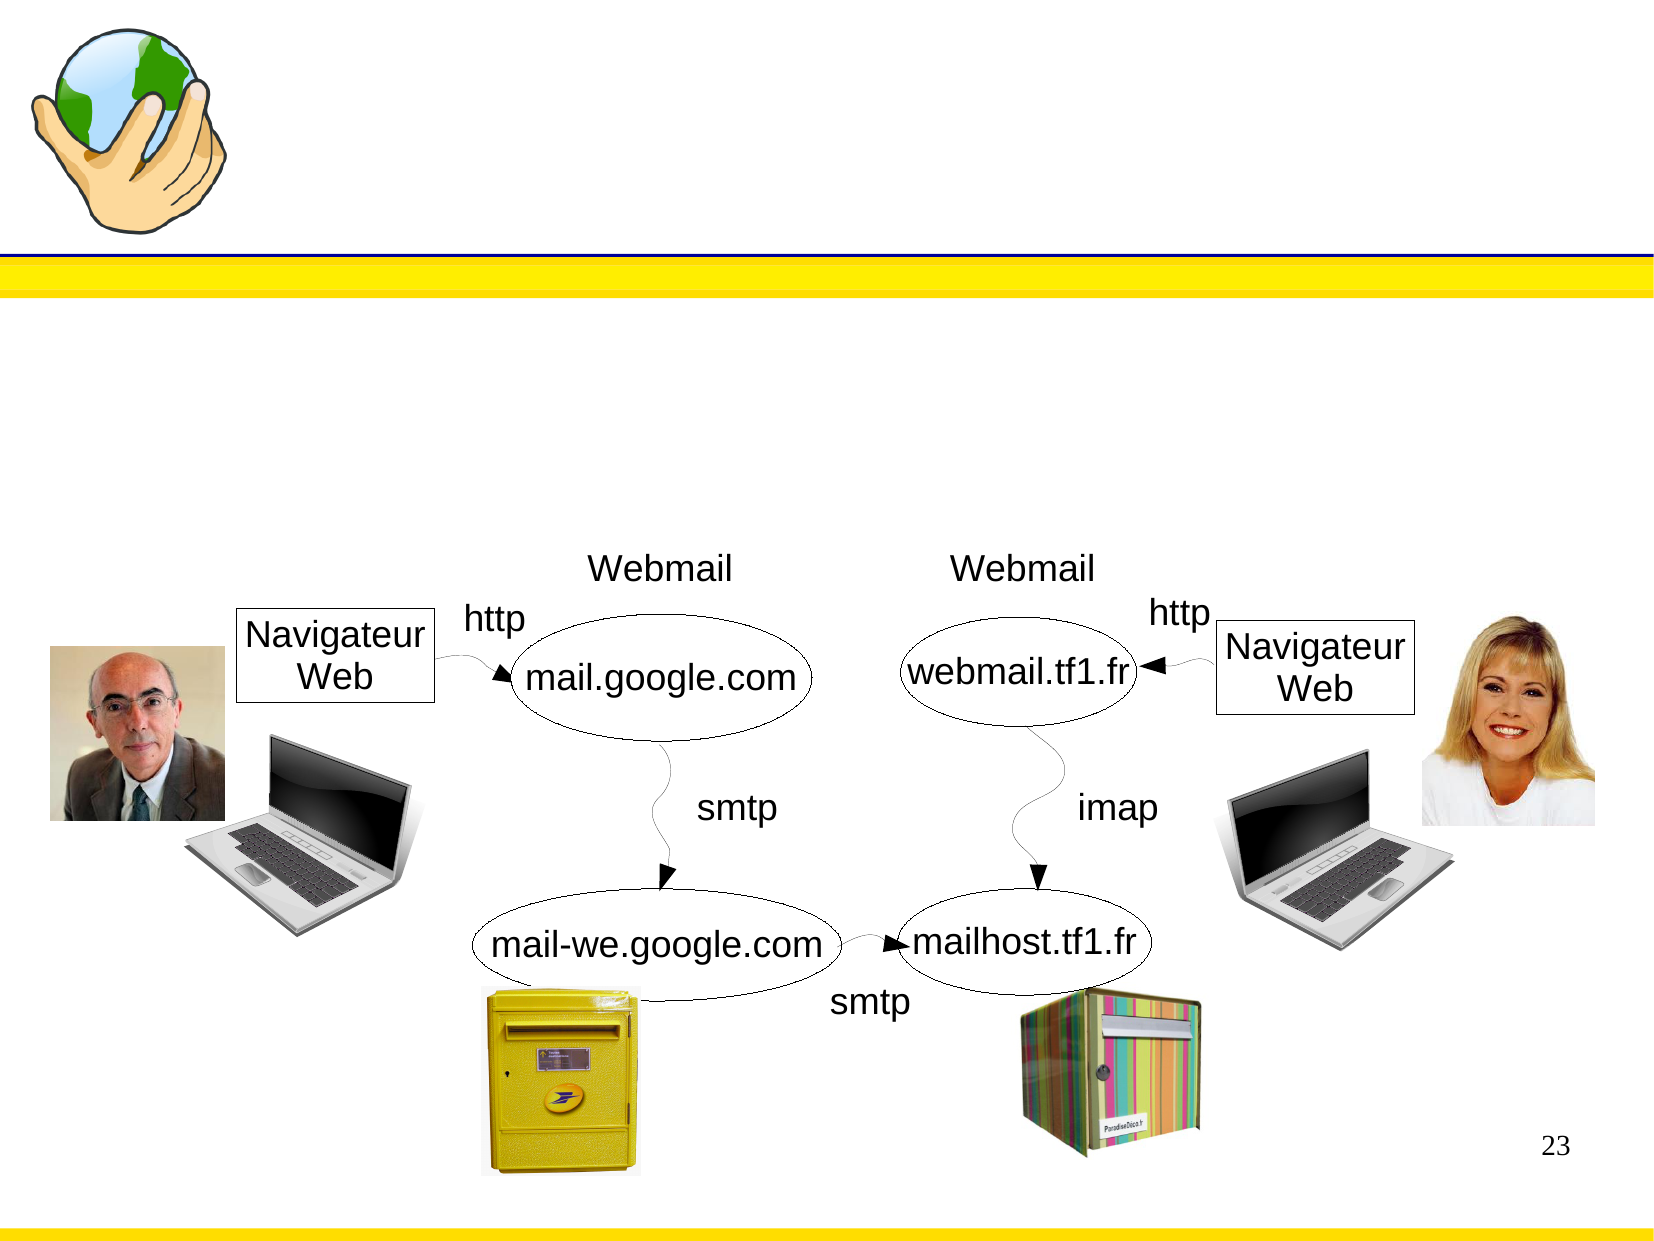

#
Webmail
Webmail
http
http
Navigateur
Web
mail.google.com
webmail.tf1.fr
Navigateur
Web
smtp
imap
mail-we.google.com
mailhost.tf1.fr
smtp
23